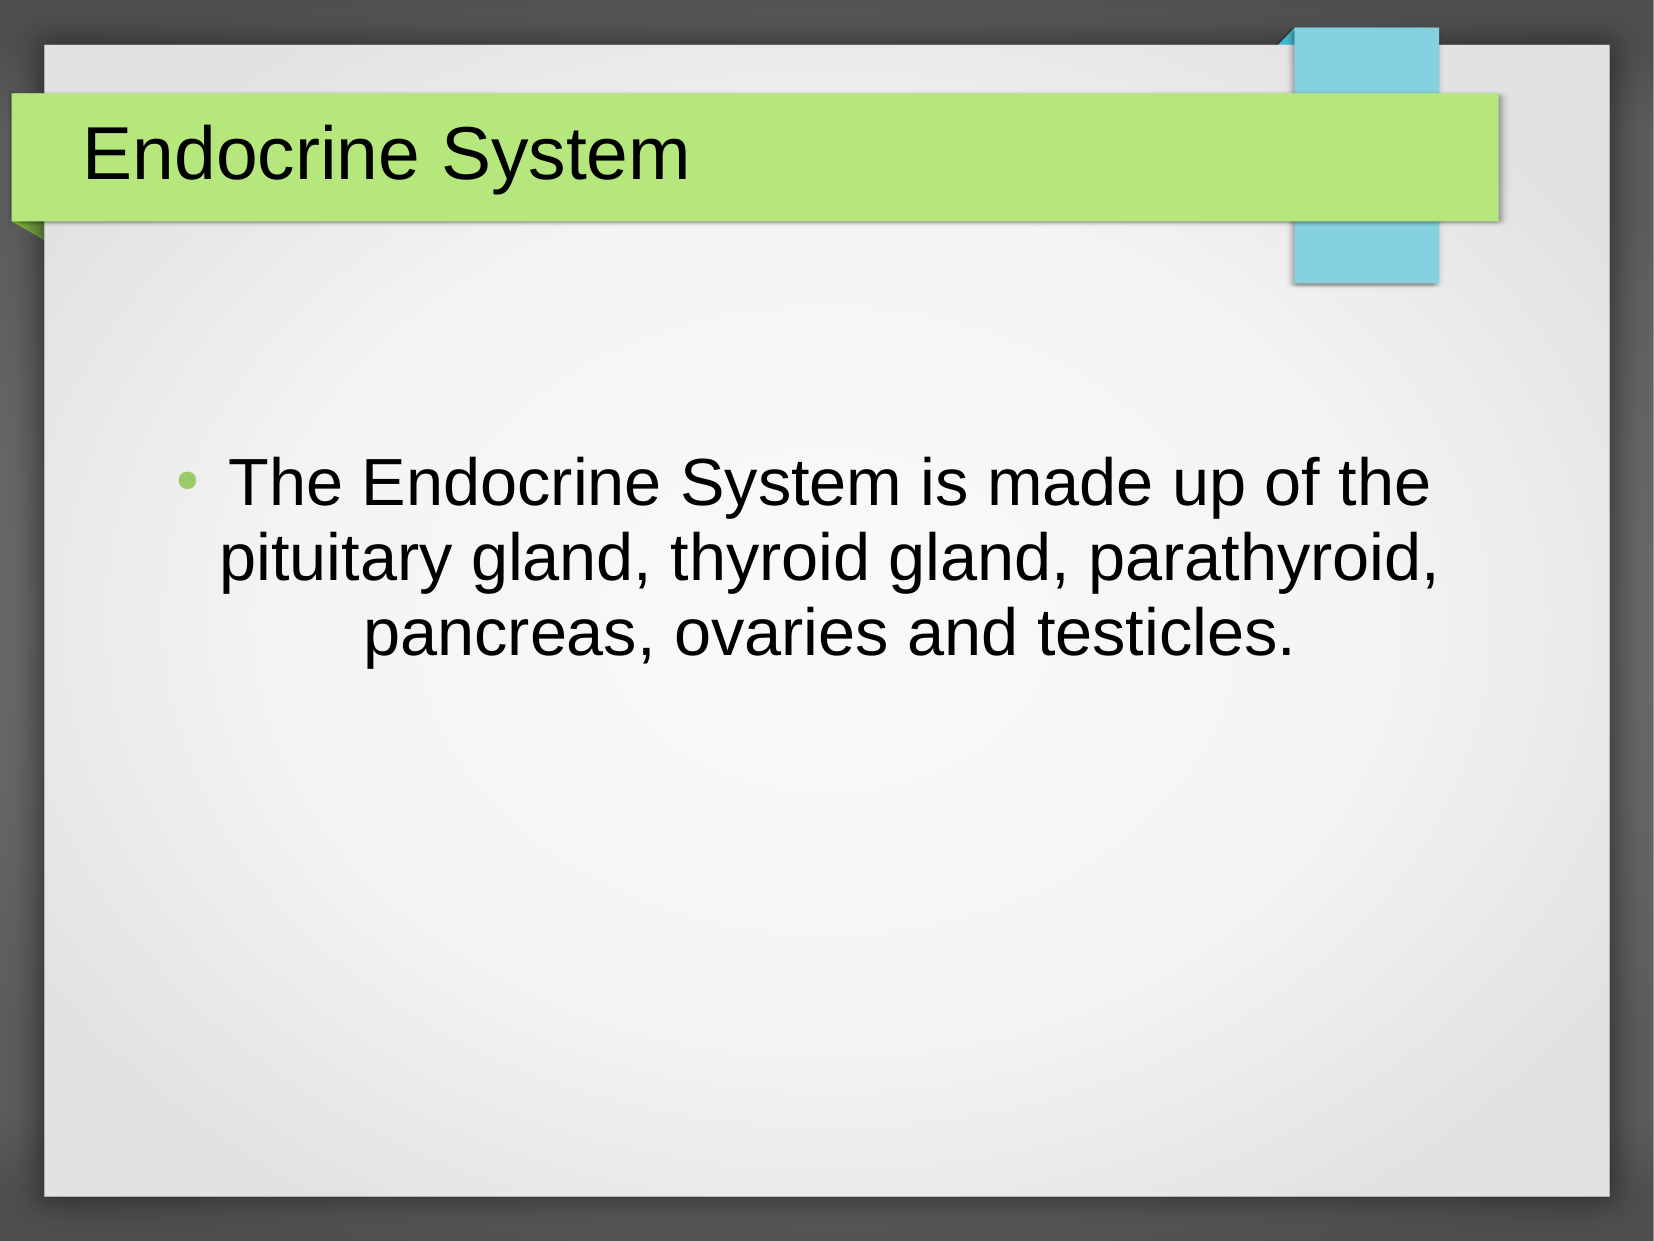

# Endocrine System
The Endocrine System is made up of the pituitary gland, thyroid gland, parathyroid, pancreas, ovaries and testicles.